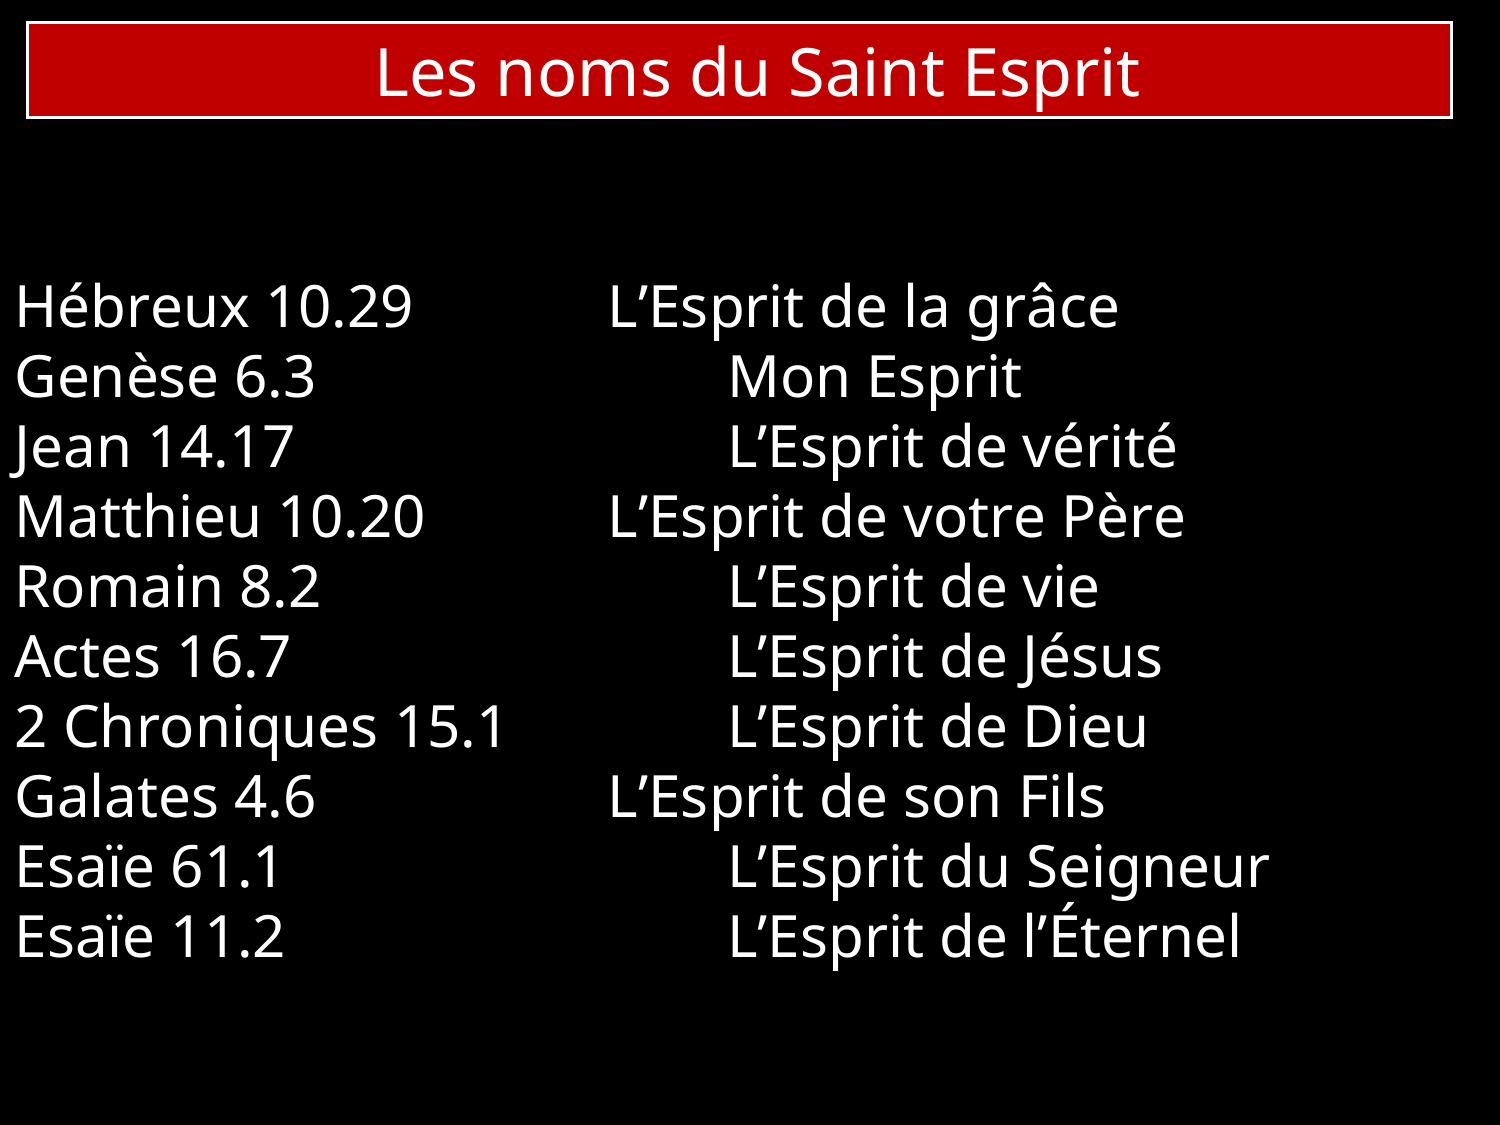

Les noms du Saint Esprit
Hébreux 10.29 		L’Esprit de la grâce
Genèse 6.3			 	Mon Esprit
Jean 14.17				L’Esprit de vérité
Matthieu 10.20		L’Esprit de votre Père
Romain 8.2				L’Esprit de vie
Actes 16.7				L’Esprit de Jésus
2 Chroniques 15.1		L’Esprit de Dieu
Galates 4.6			L’Esprit de son Fils
Esaïe 61.1				L’Esprit du Seigneur
Esaïe 11.2				L’Esprit de l’Éternel